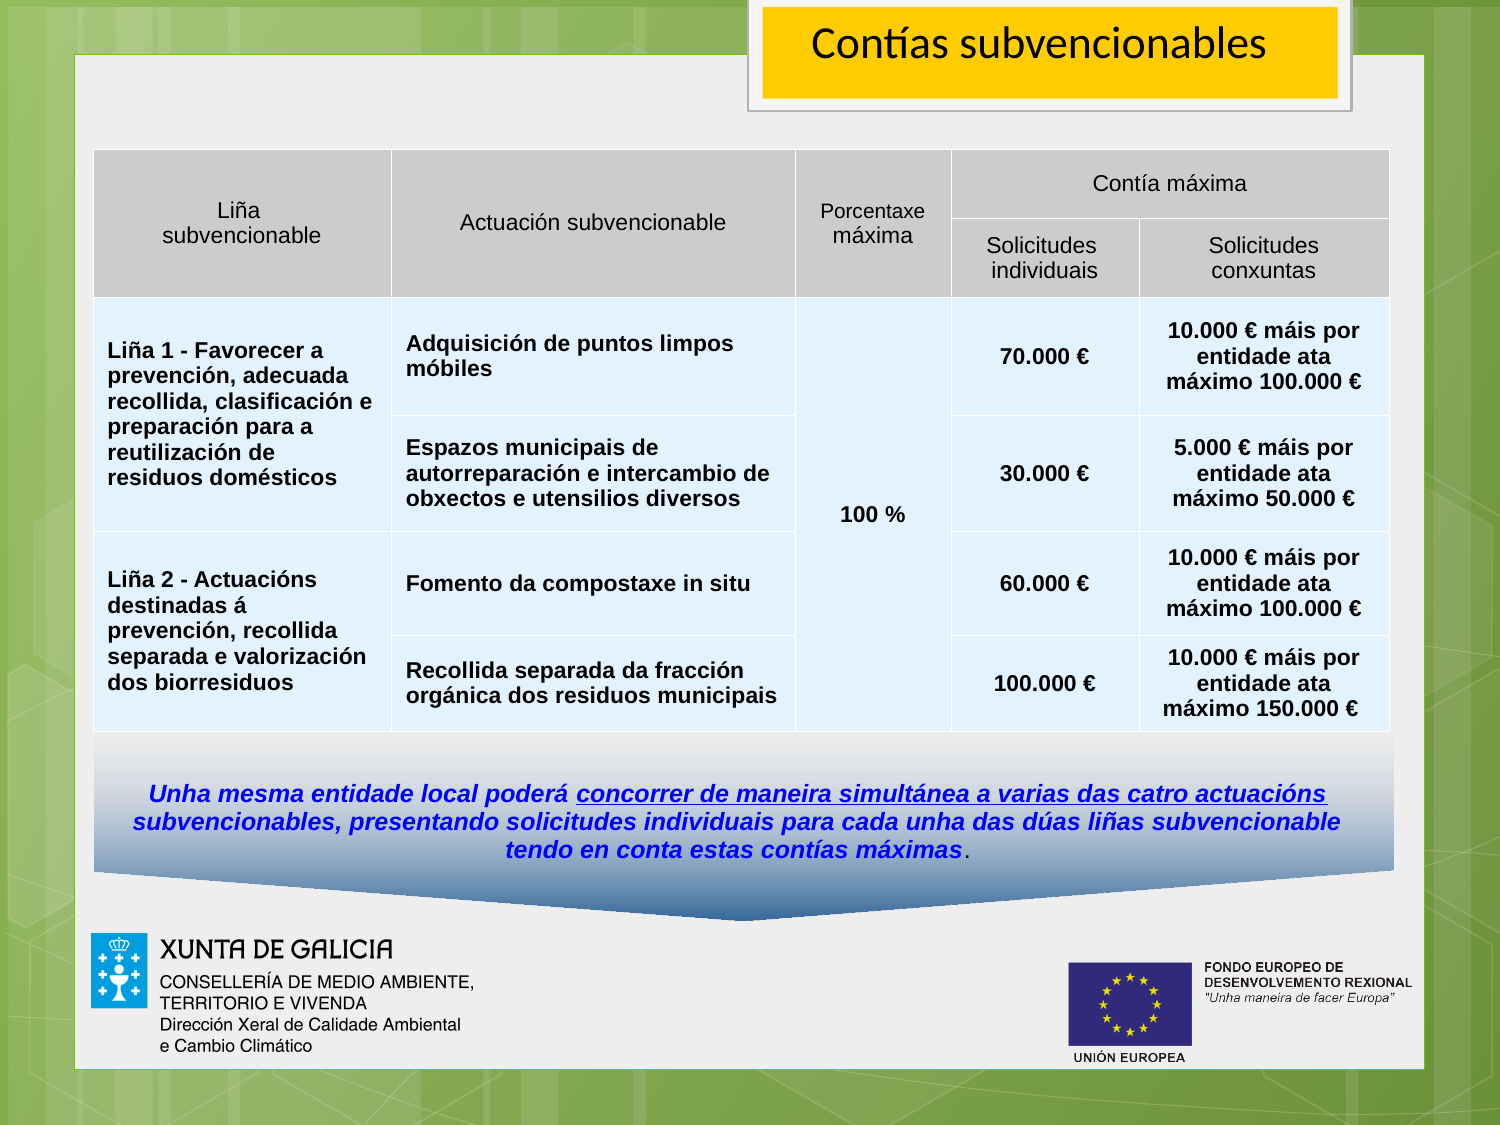

Contías subvencionables
| Liña subvencionable | Actuación subvencionable | Porcentaxe máxima | Contía máxima | |
| --- | --- | --- | --- | --- |
| | | | Solicitudes individuais | Solicitudes conxuntas |
| Liña 1 - Favorecer a prevención, adecuada recollida, clasificación e preparación para a reutilización de residuos domésticos | Adquisición de puntos limpos móbiles | 100 % | 70.000 € | 10.000 € máis por entidade ata máximo 100.000 € |
| | Espazos municipais de autorreparación e intercambio de obxectos e utensilios diversos | | 30.000 € | 5.000 € máis por entidade ata máximo 50.000 € |
| Liña 2 - Actuacións destinadas á prevención, recollida separada e valorización dos biorresiduos | Fomento da compostaxe in situ | | 60.000 € | 10.000 € máis por entidade ata máximo 100.000 € |
| | Recollida separada da fracción orgánica dos residuos municipais | | 100.000 € | 10.000 € máis por entidade ata máximo 150.000 € |
Unha mesma entidade local poderá concorrer de maneira simultánea a varias das catro actuacións subvencionables, presentando solicitudes individuais para cada unha das dúas liñas subvencionable tendo en conta estas contías máximas.